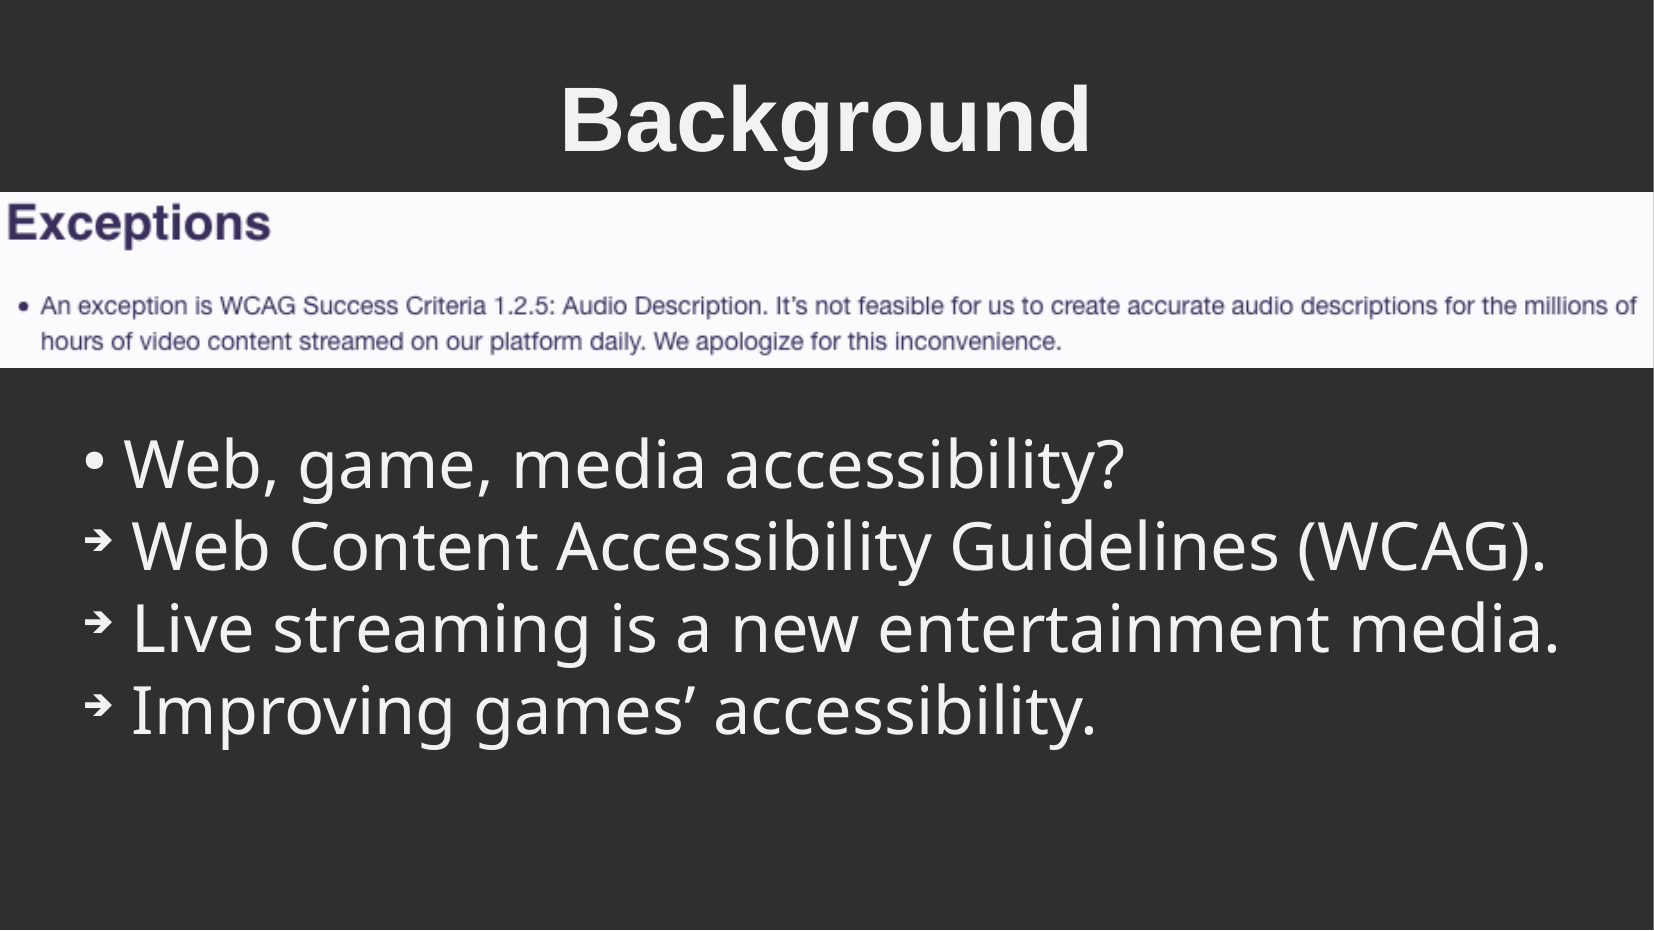

# Background
 Web, game, media accessibility?
 Web Content Accessibility Guidelines (WCAG).
 Live streaming is a new entertainment media.
 Improving games’ accessibility.